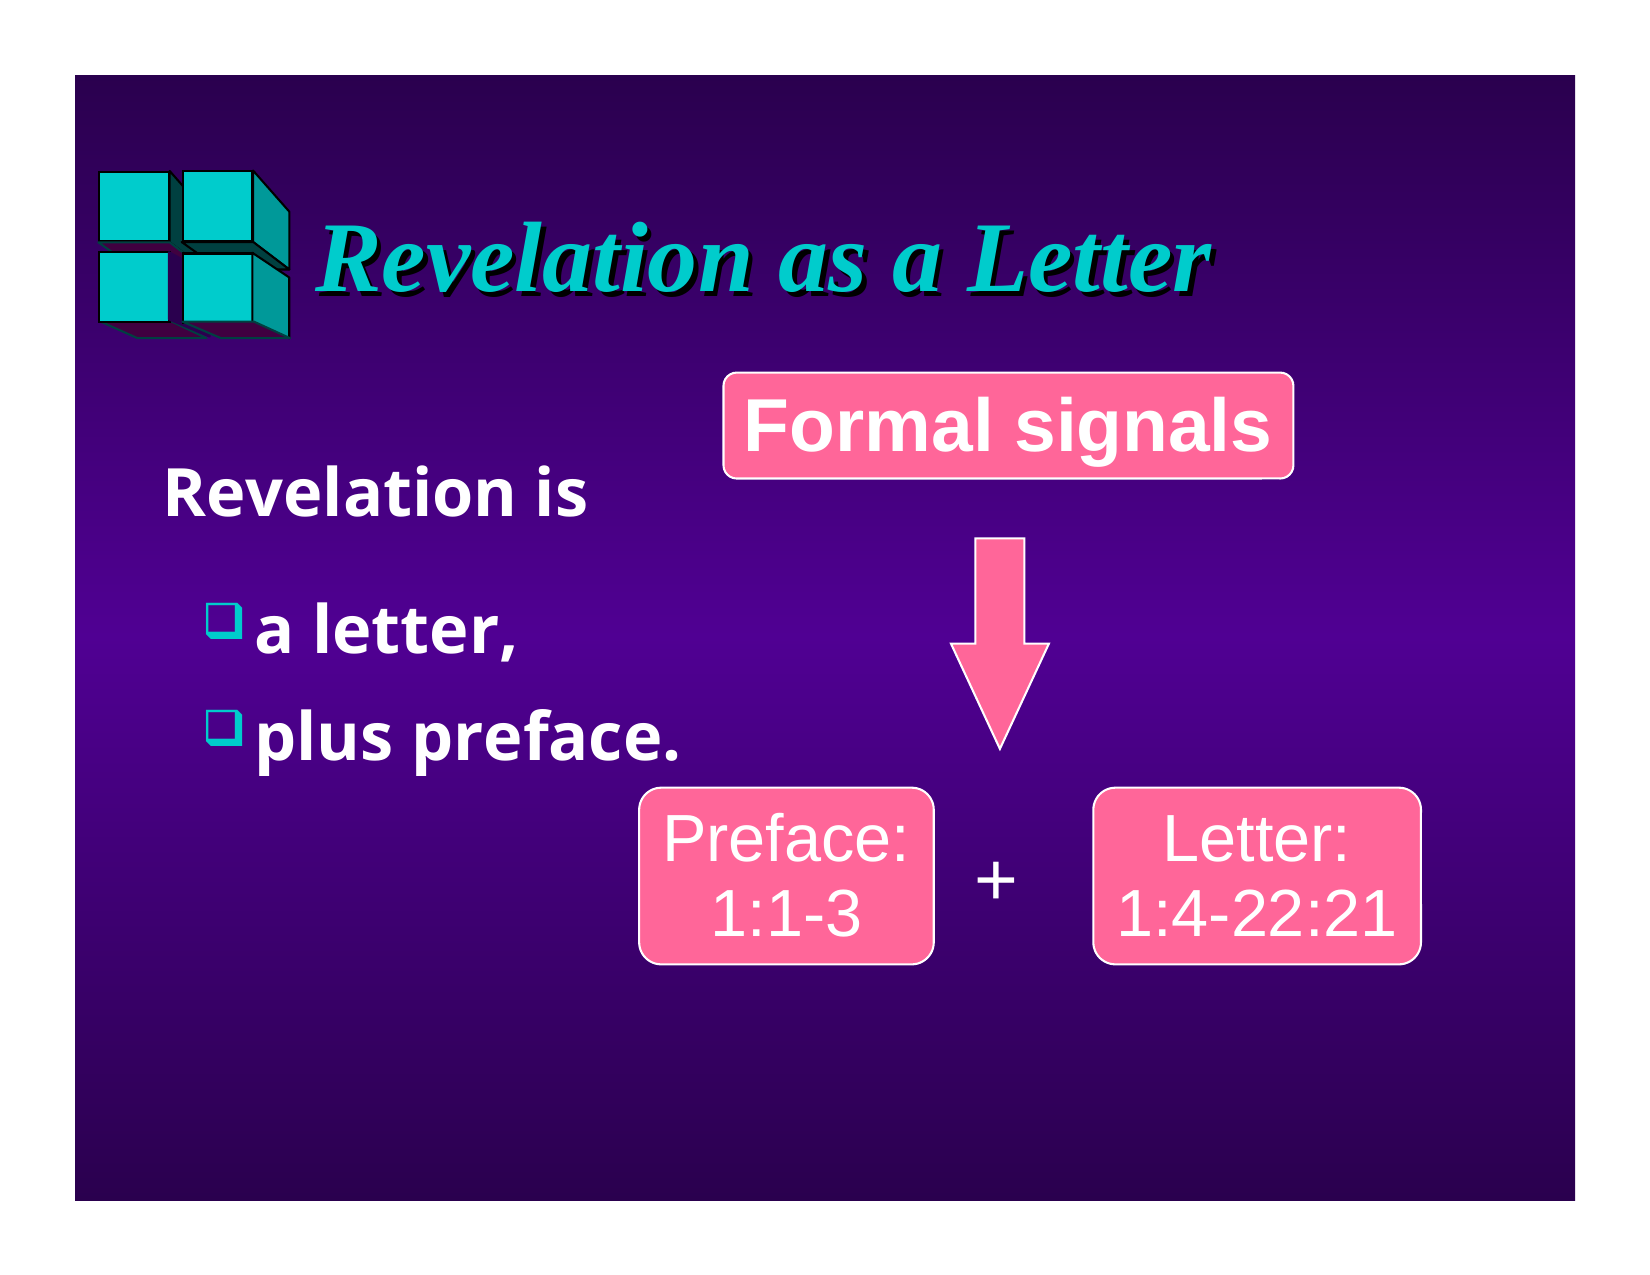

# Revelation as a Letter
Formal signals
Revelation is
a letter,
plus preface.
Preface:
1:1-3
Letter:
1:4-22:21
+